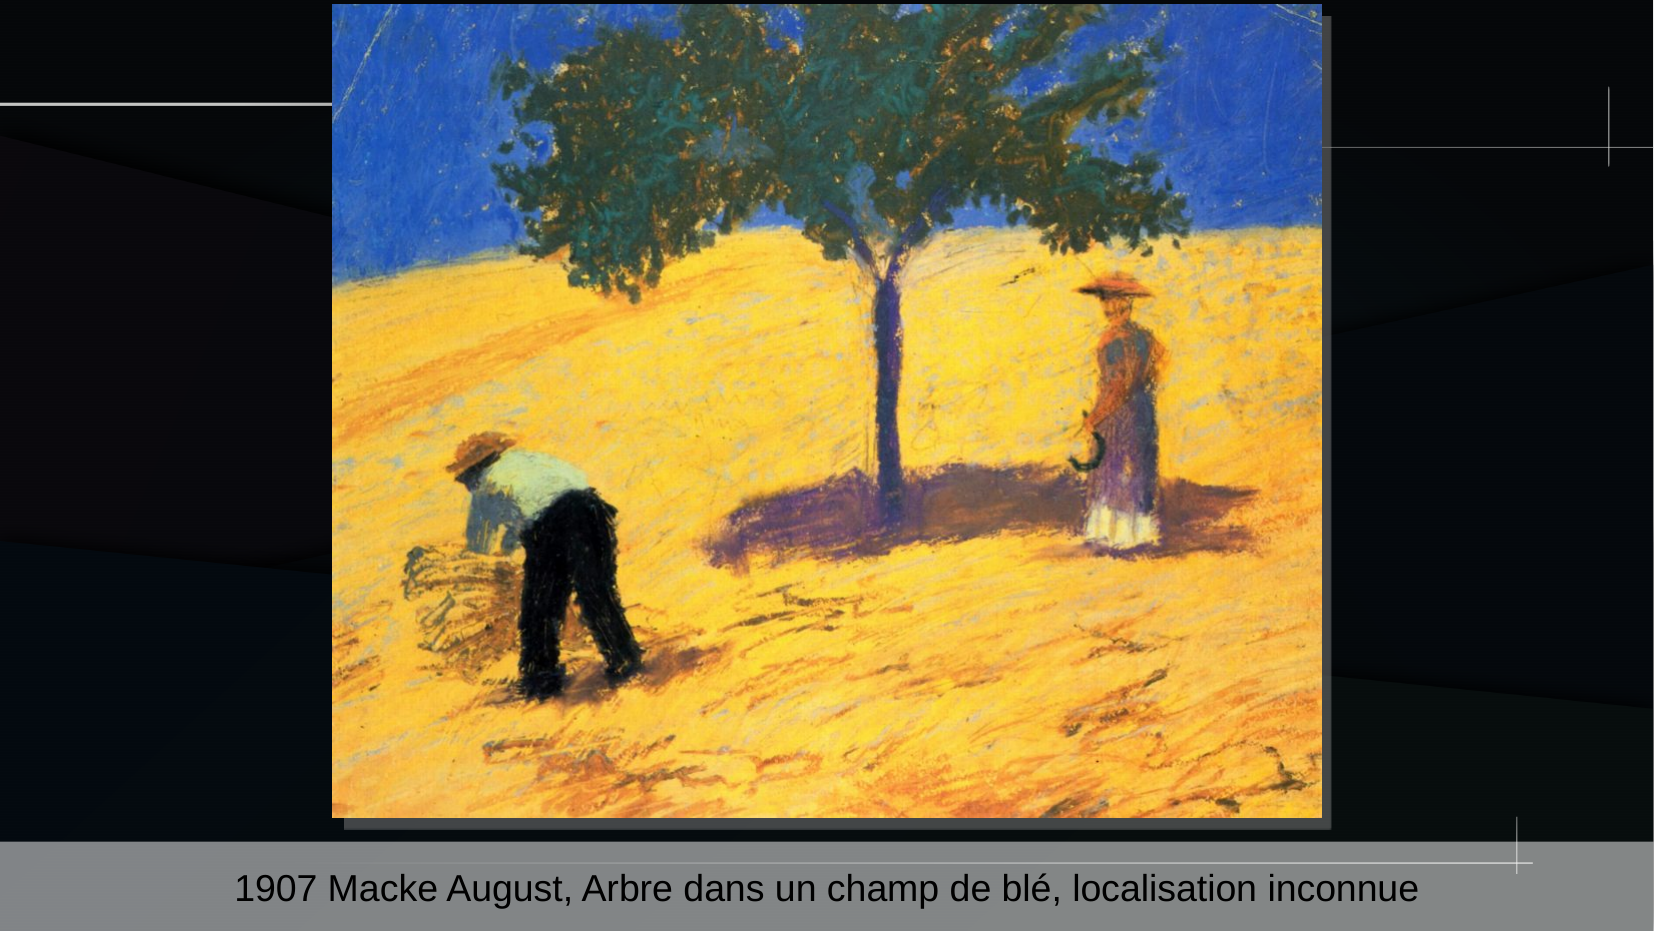

1907 Macke August, Arbre dans un champ de blé, localisation inconnue